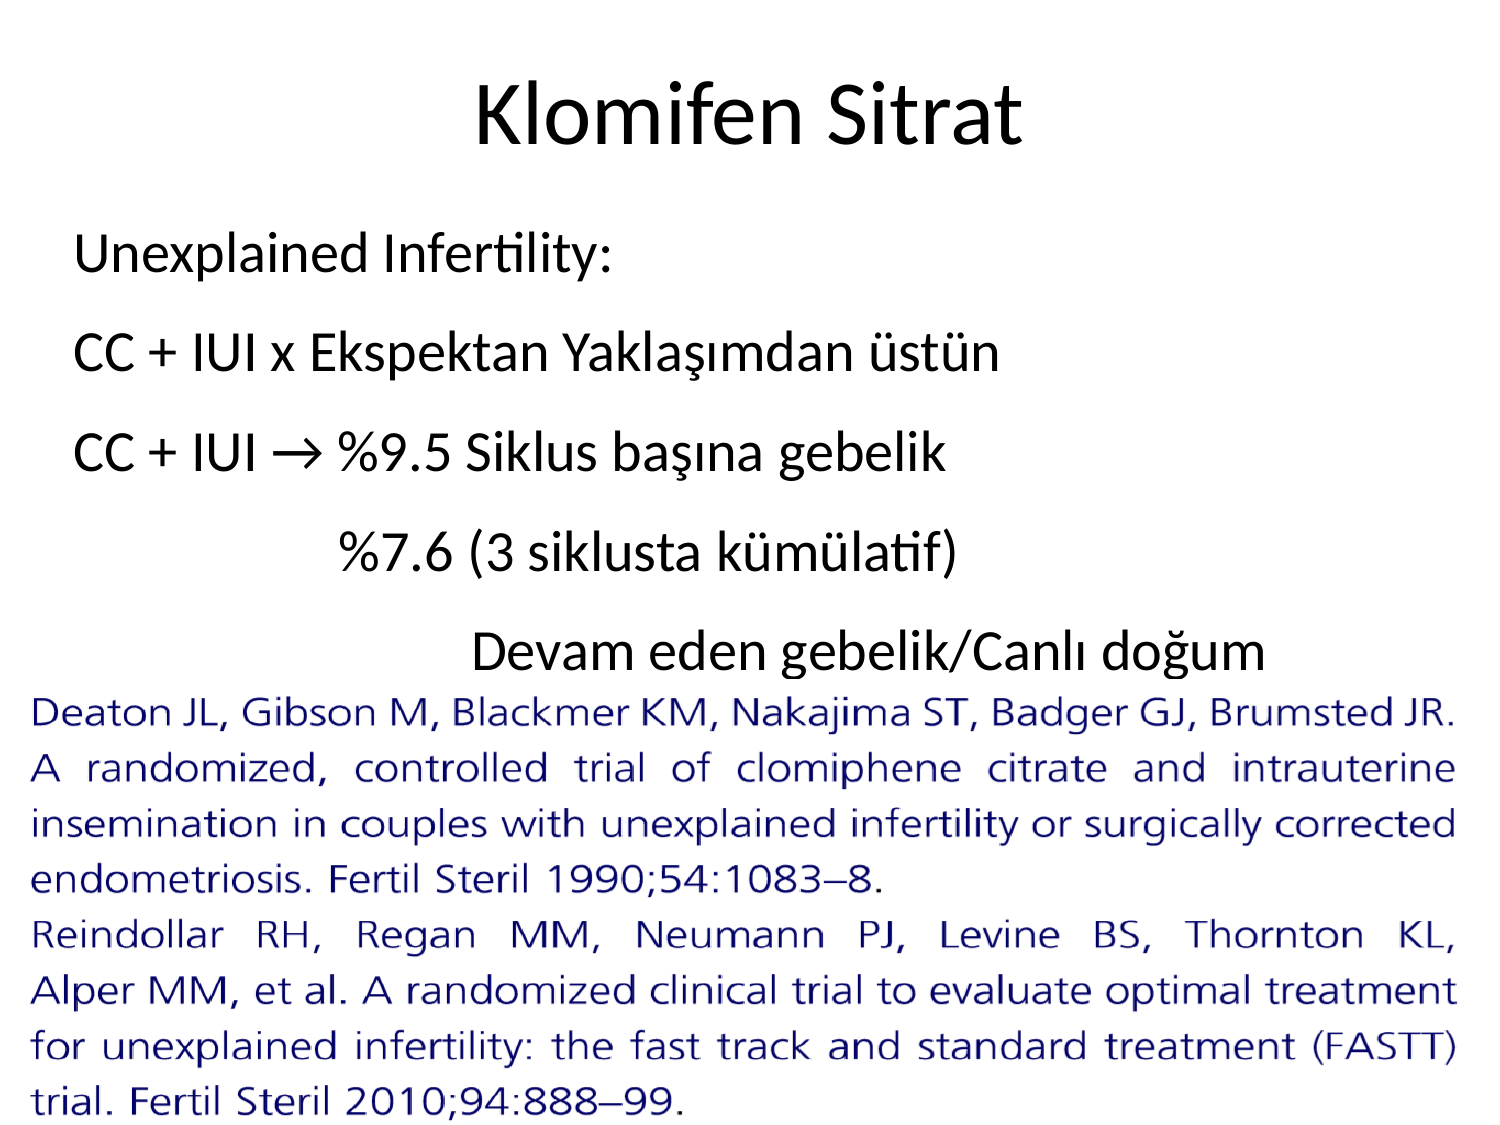

# Klomifen Sitrat
Unexplained Infertility:
CC + IUI x Ekspektan Yaklaşımdan üstün
CC + IUI → %9.5 Siklus başına gebelik
 %7.6 (3 siklusta kümülatif)
 Devam eden gebelik/Canlı doğum